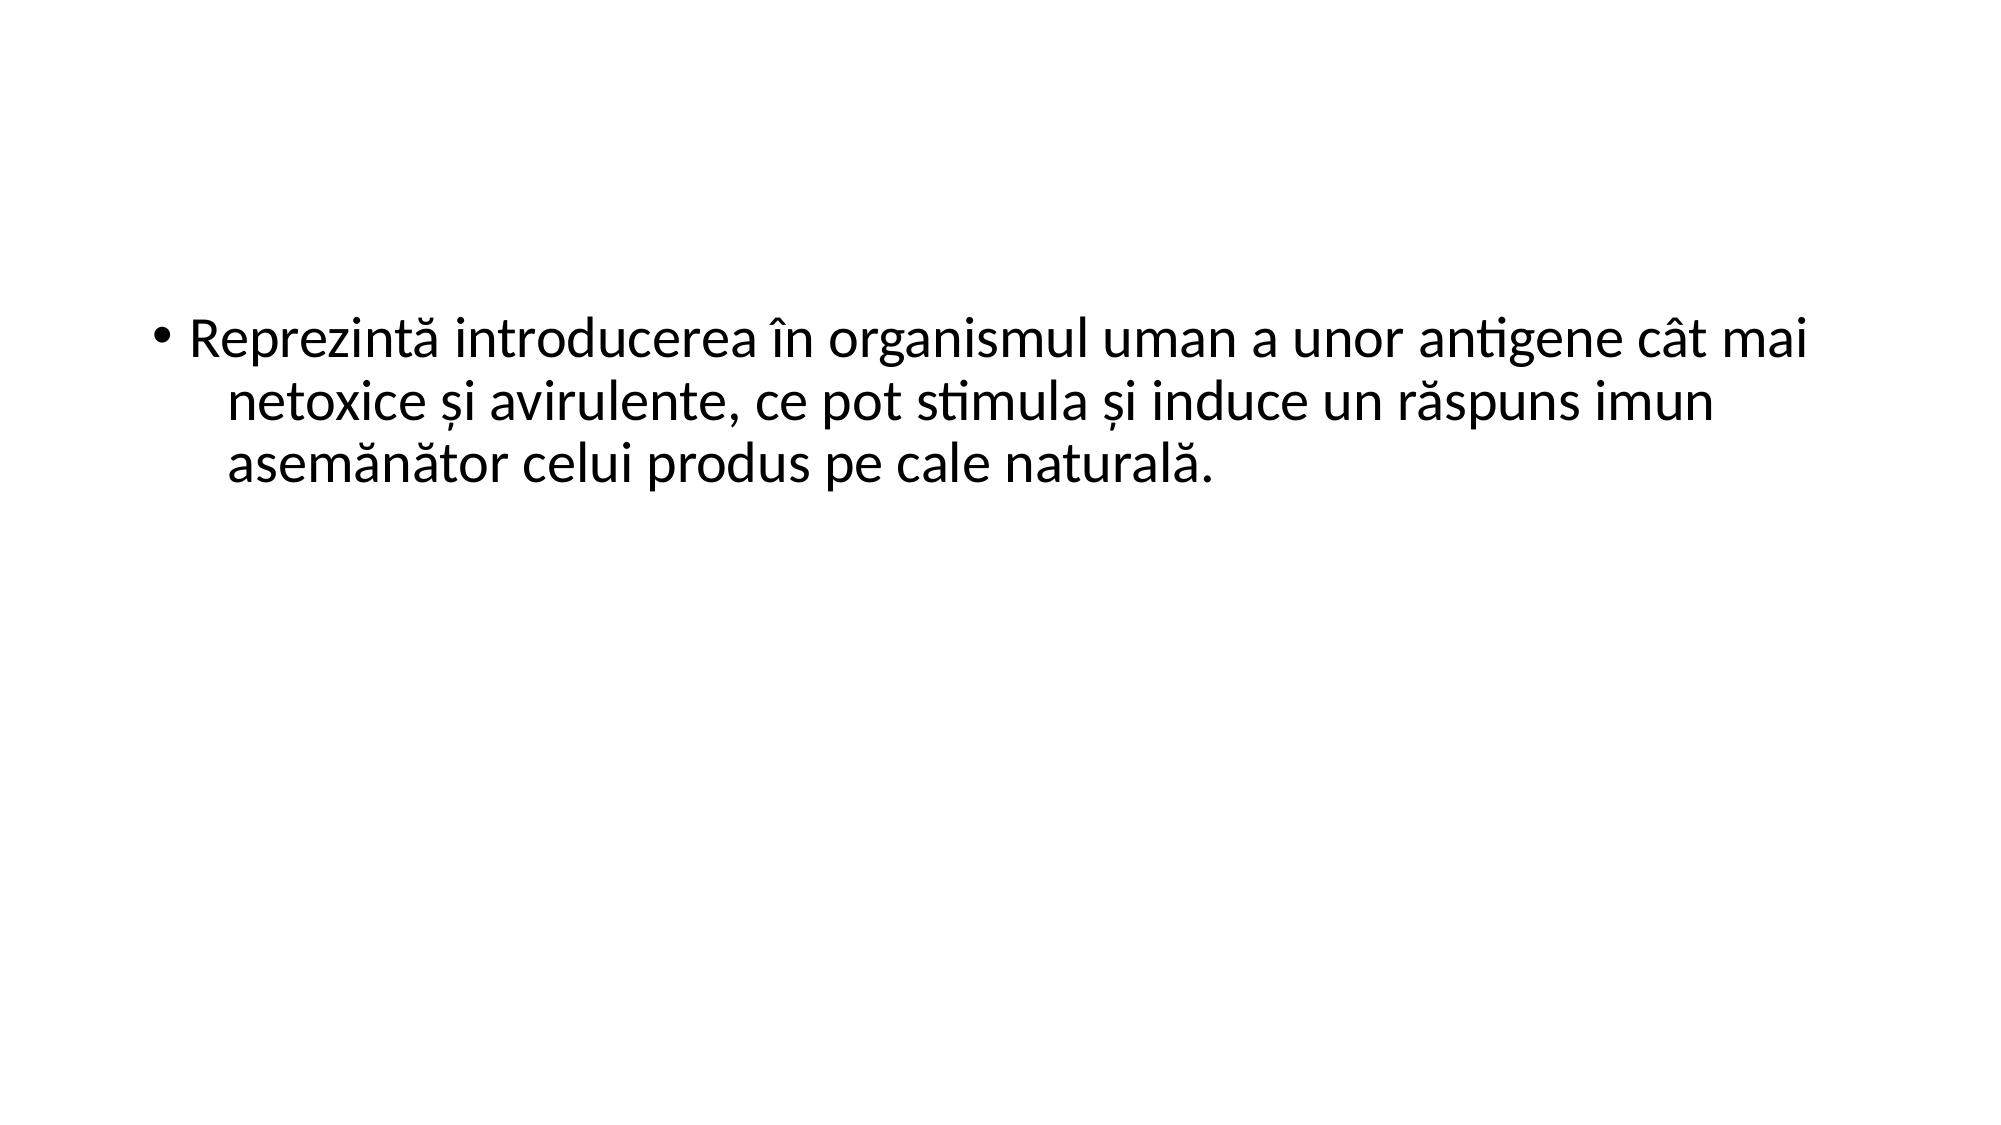

#
Reprezintă introducerea în organismul uman a unor antigene cât mai netoxice şi avirulente, ce pot stimula şi induce un răspuns imun asemănător celui produs pe cale naturală.